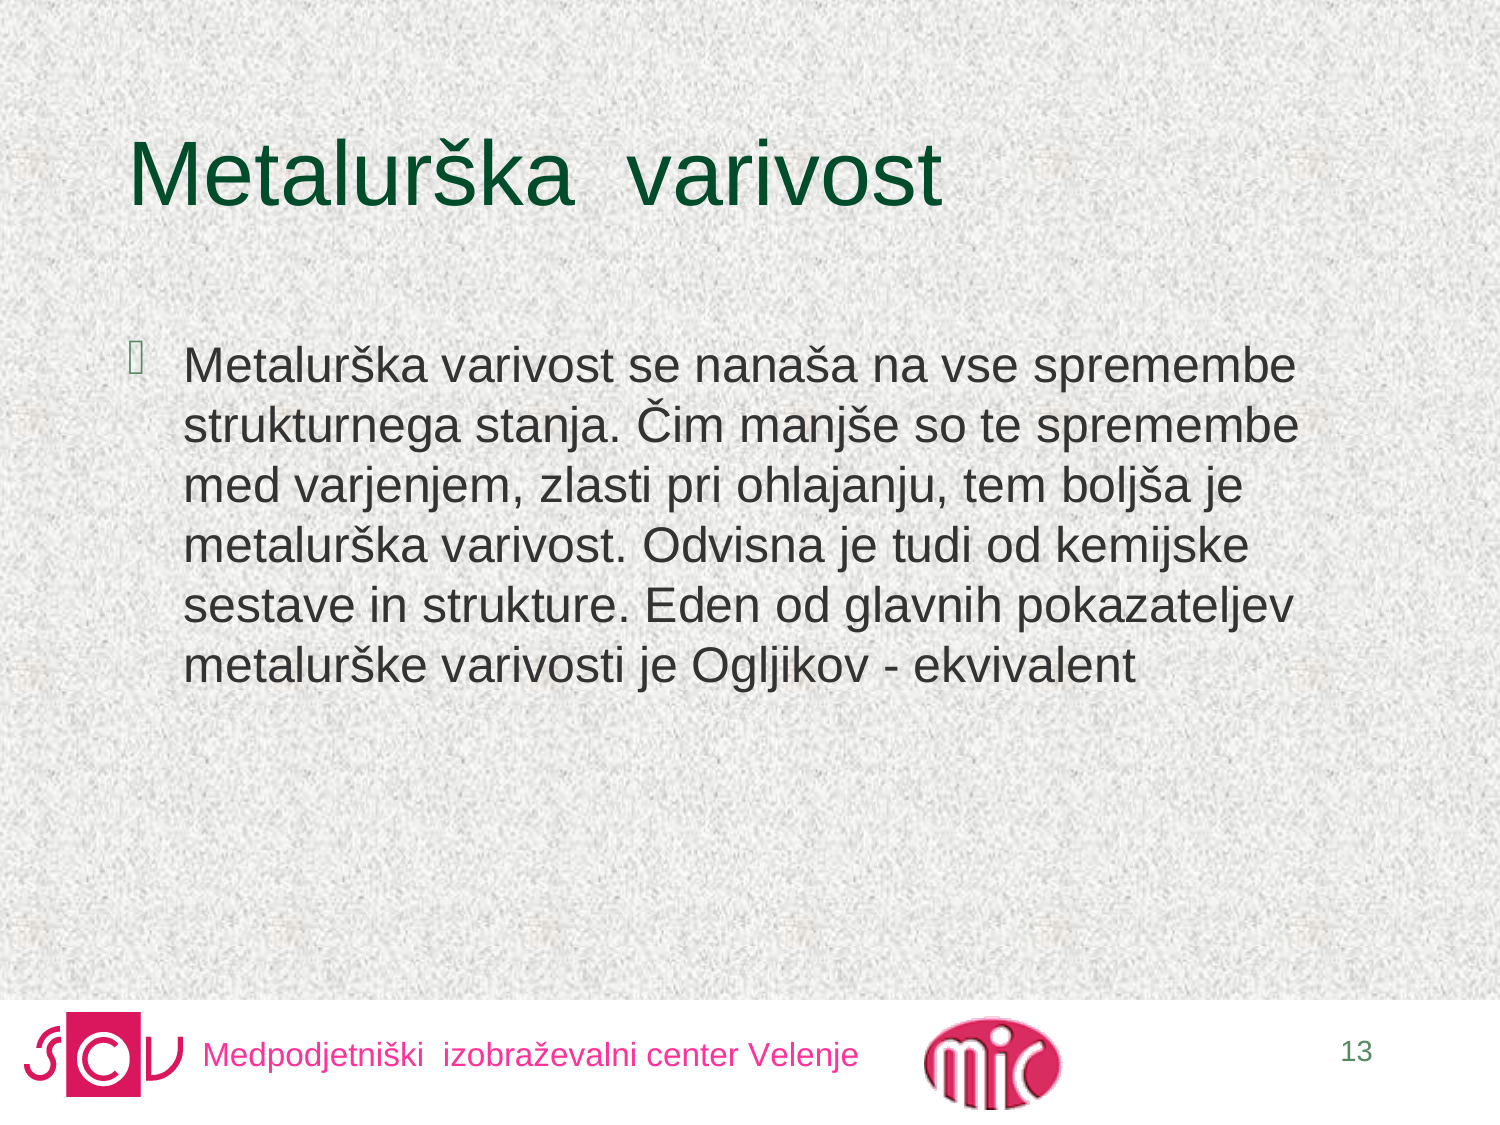

# Metalurška varivost
Metalurška varivost se nanaša na vse spremembe strukturnega stanja. Čim manjše so te spremembe med varjenjem, zlasti pri ohlajanju, tem boljša je metalurška varivost. Odvisna je tudi od kemijske sestave in strukture. Eden od glavnih pokazateljev metalurške varivosti je Ogljikov - ekvivalent